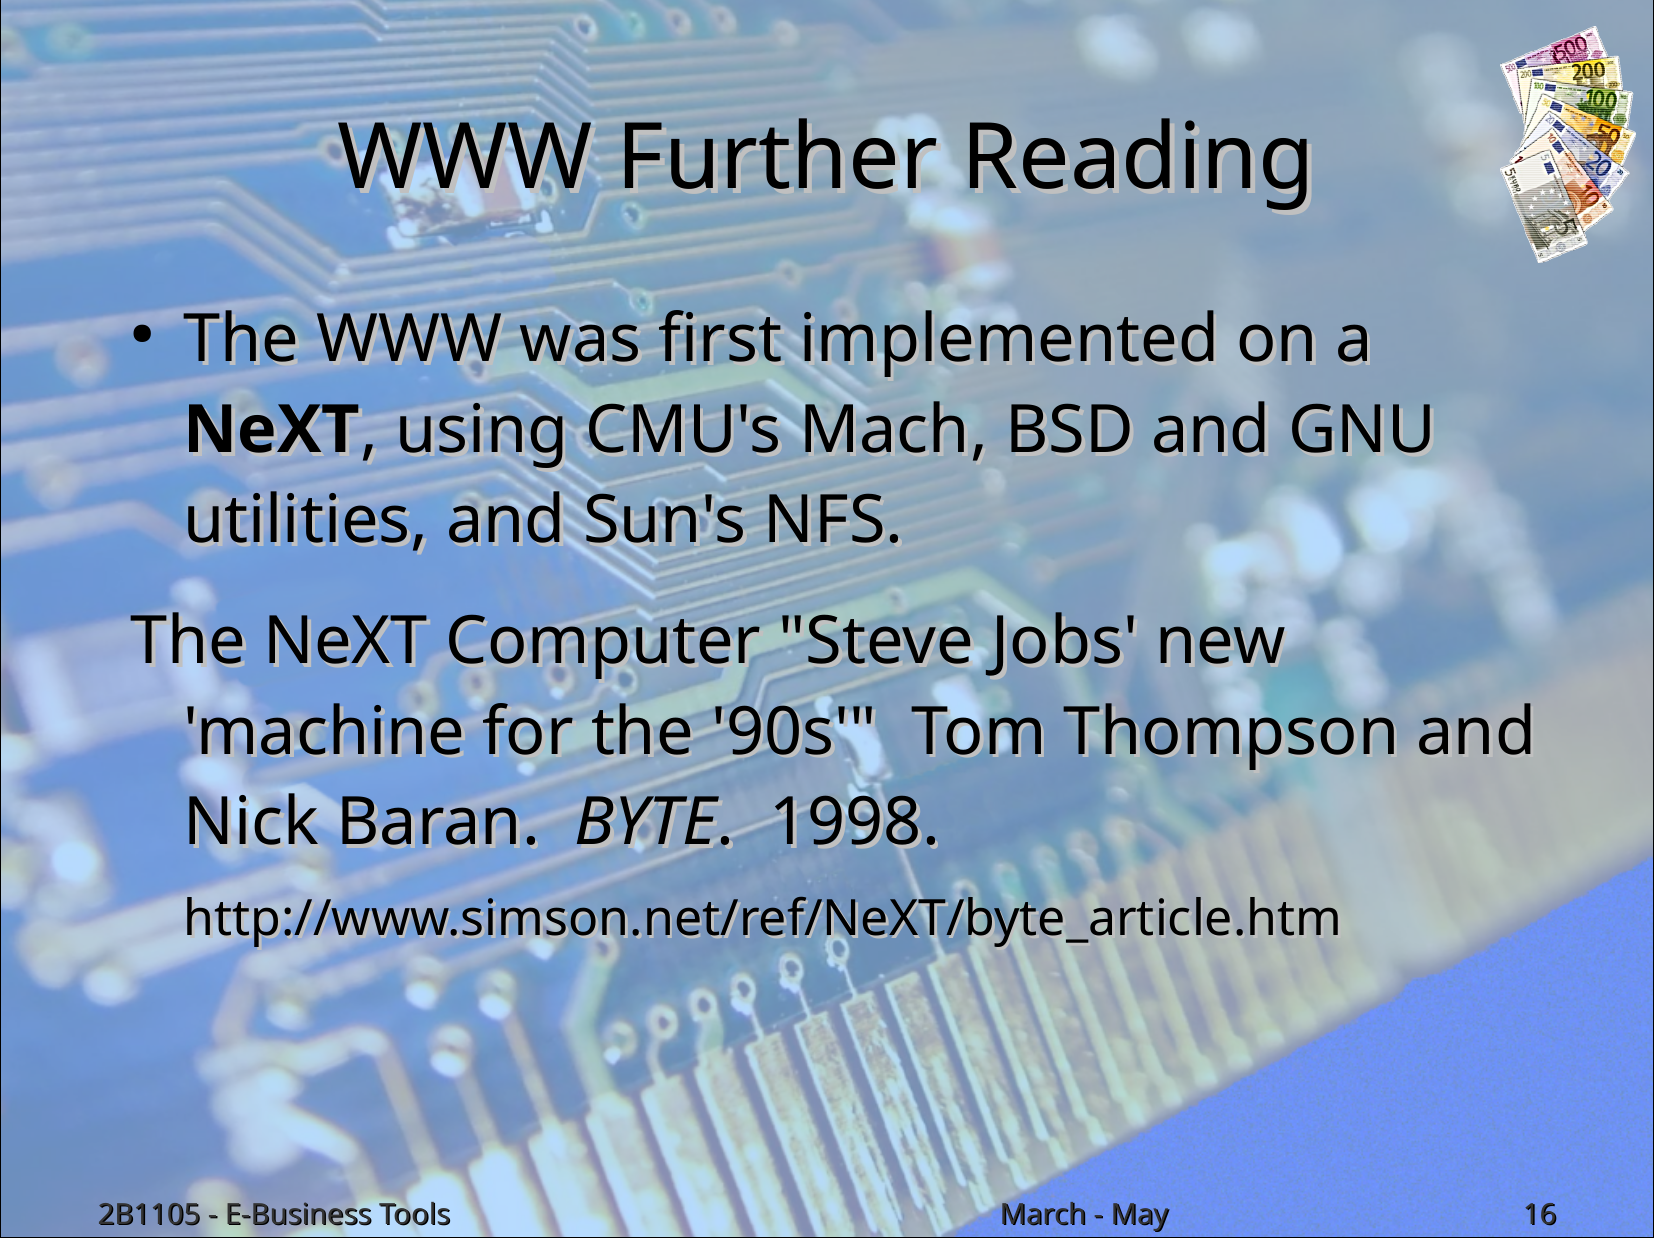

# WWW Further Reading
The WWW was first implemented on a NeXT, using CMU's Mach, BSD and GNU utilities, and Sun's NFS.
The NeXT Computer "Steve Jobs' new 'machine for the '90s'" Tom Thompson and Nick Baran. BYTE. 1998.
http://www.simson.net/ref/NeXT/byte_article.htm